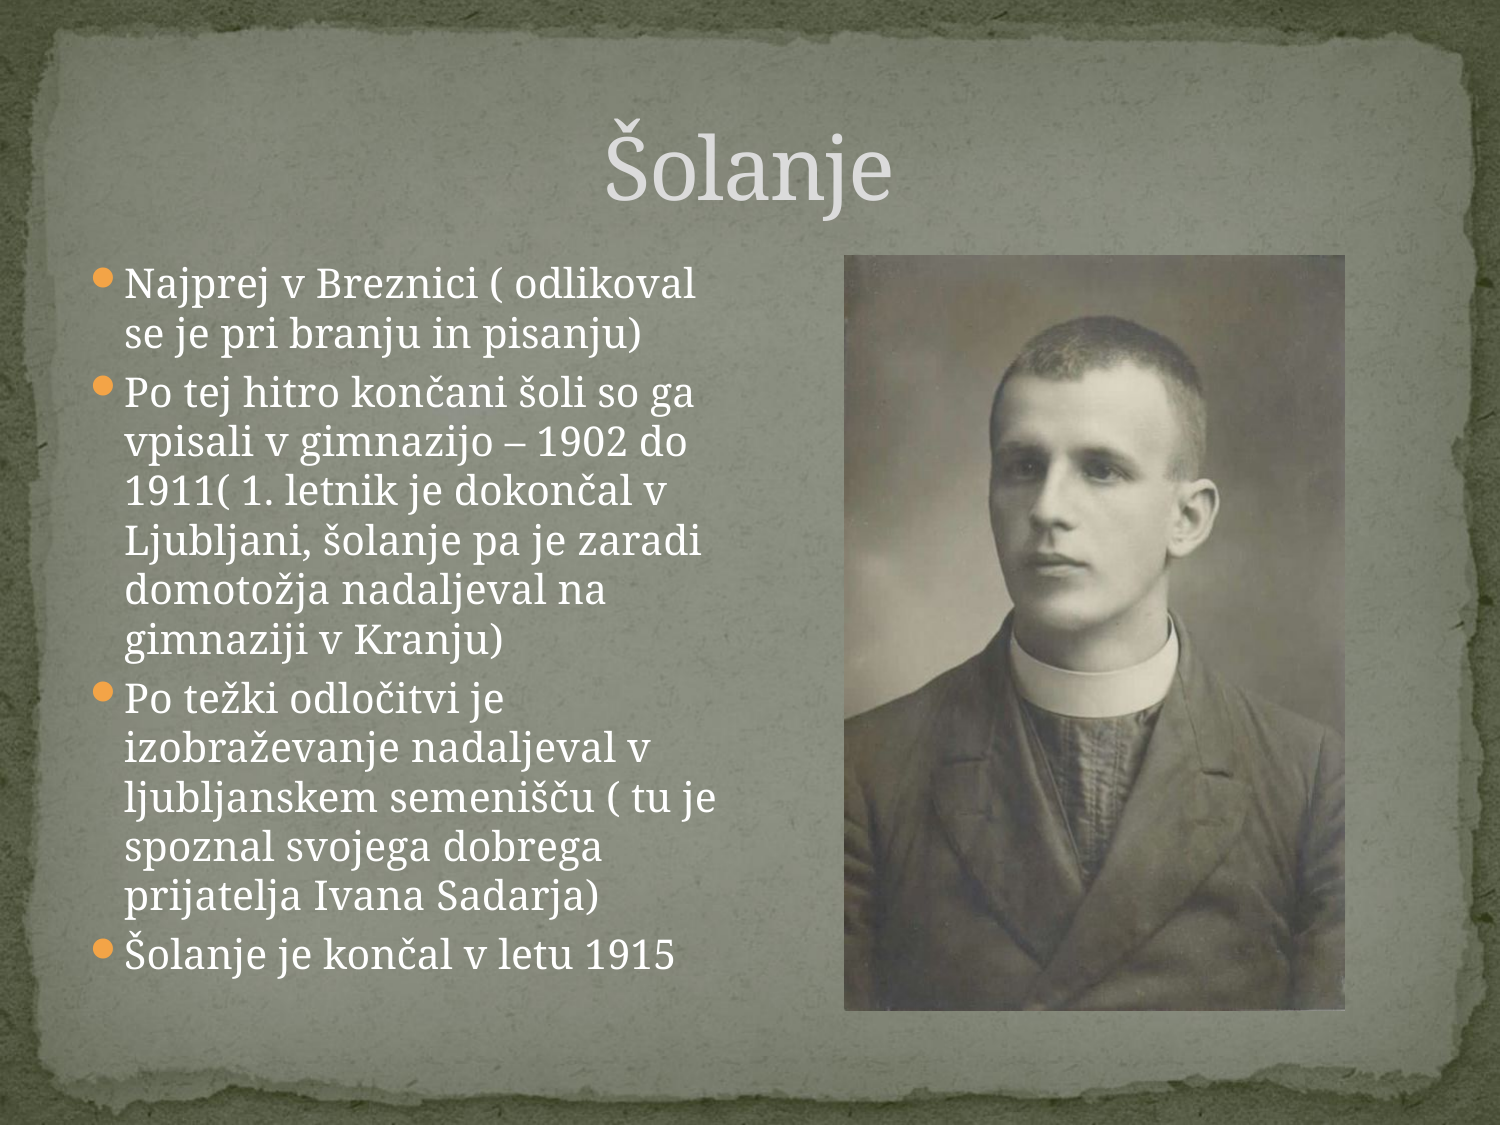

# Šolanje
Najprej v Breznici ( odlikoval se je pri branju in pisanju)
Po tej hitro končani šoli so ga vpisali v gimnazijo – 1902 do 1911( 1. letnik je dokončal v Ljubljani, šolanje pa je zaradi domotožja nadaljeval na gimnaziji v Kranju)
Po težki odločitvi je izobraževanje nadaljeval v ljubljanskem semenišču ( tu je spoznal svojega dobrega prijatelja Ivana Sadarja)
Šolanje je končal v letu 1915